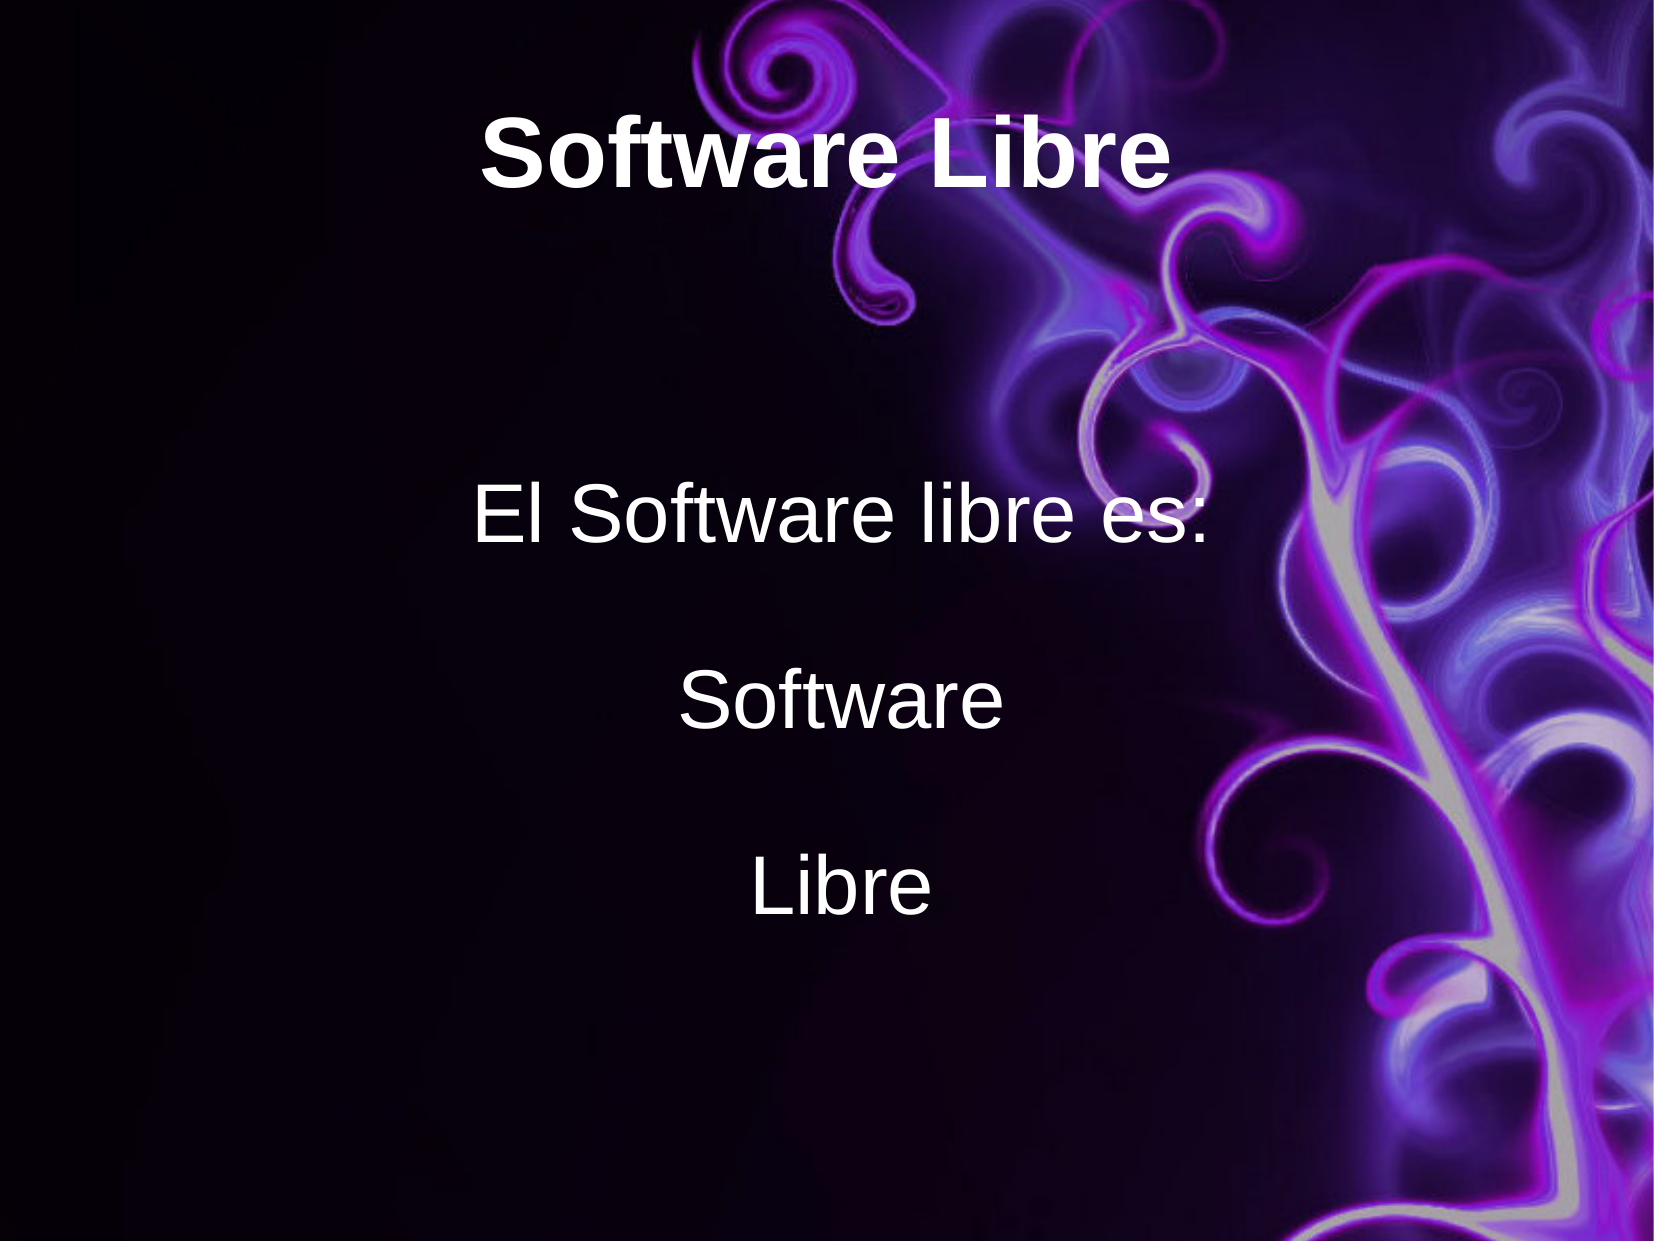

Software Libre
# El Software libre es:
Software
Libre